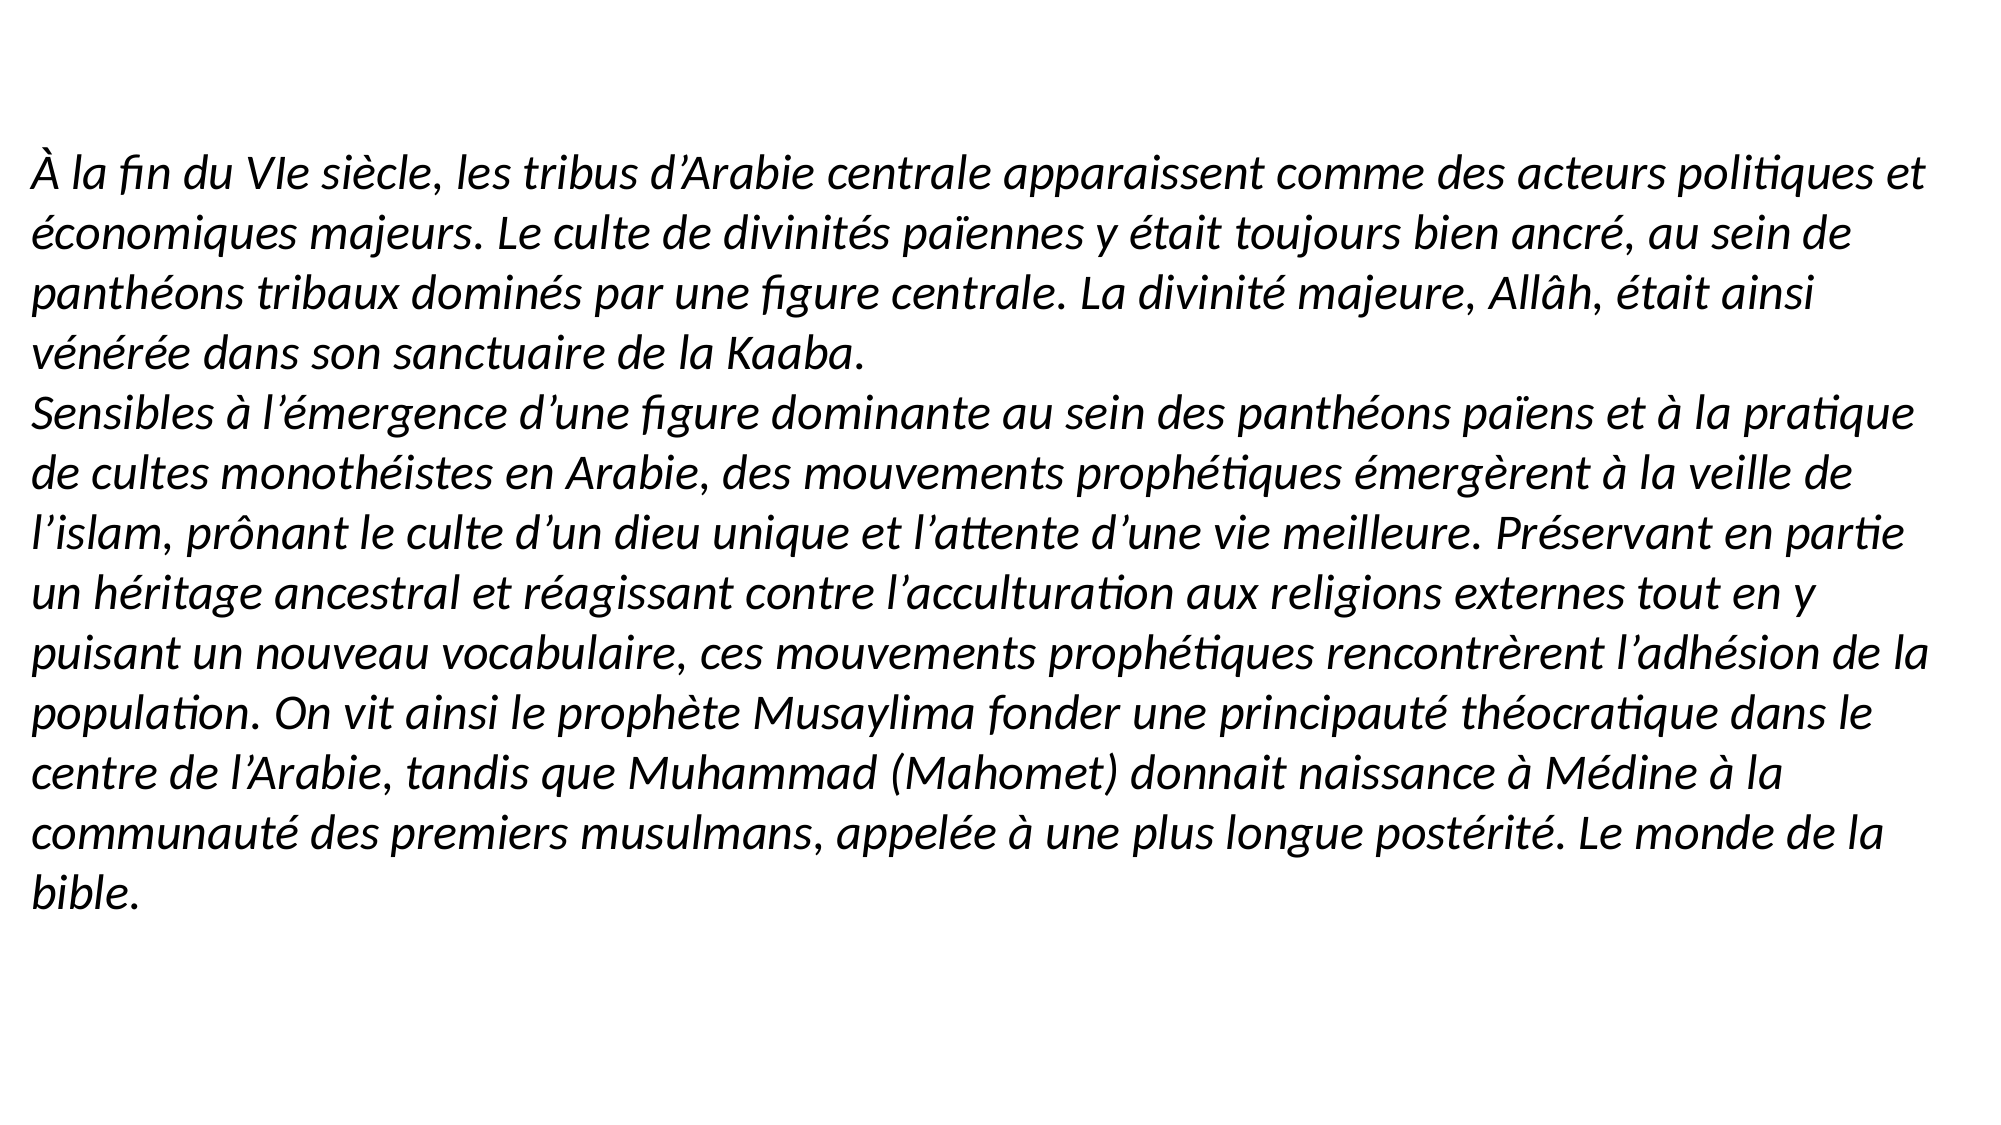

À la fin du VIe siècle, les tribus d’Arabie centrale apparaissent comme des acteurs politiques et économiques majeurs. Le culte de divinités païennes y était toujours bien ancré, au sein de panthéons tribaux dominés par une figure centrale. La divinité majeure, Allâh, était ainsi vénérée dans son sanctuaire de la Kaaba.
Sensibles à l’émergence d’une figure dominante au sein des panthéons païens et à la pratique de cultes monothéistes en Arabie, des mouvements prophétiques émergèrent à la veille de l’islam, prônant le culte d’un dieu unique et l’attente d’une vie meilleure. Préservant en partie un héritage ancestral et réagissant contre l’acculturation aux religions externes tout en y puisant un nouveau vocabulaire, ces mouvements prophétiques rencontrèrent l’adhésion de la population. On vit ainsi le prophète Musaylima fonder une principauté théocratique dans le centre de l’Arabie, tandis que Muhammad (Mahomet) donnait naissance à Médine à la communauté des premiers musulmans, appelée à une plus longue postérité. Le monde de la bible.